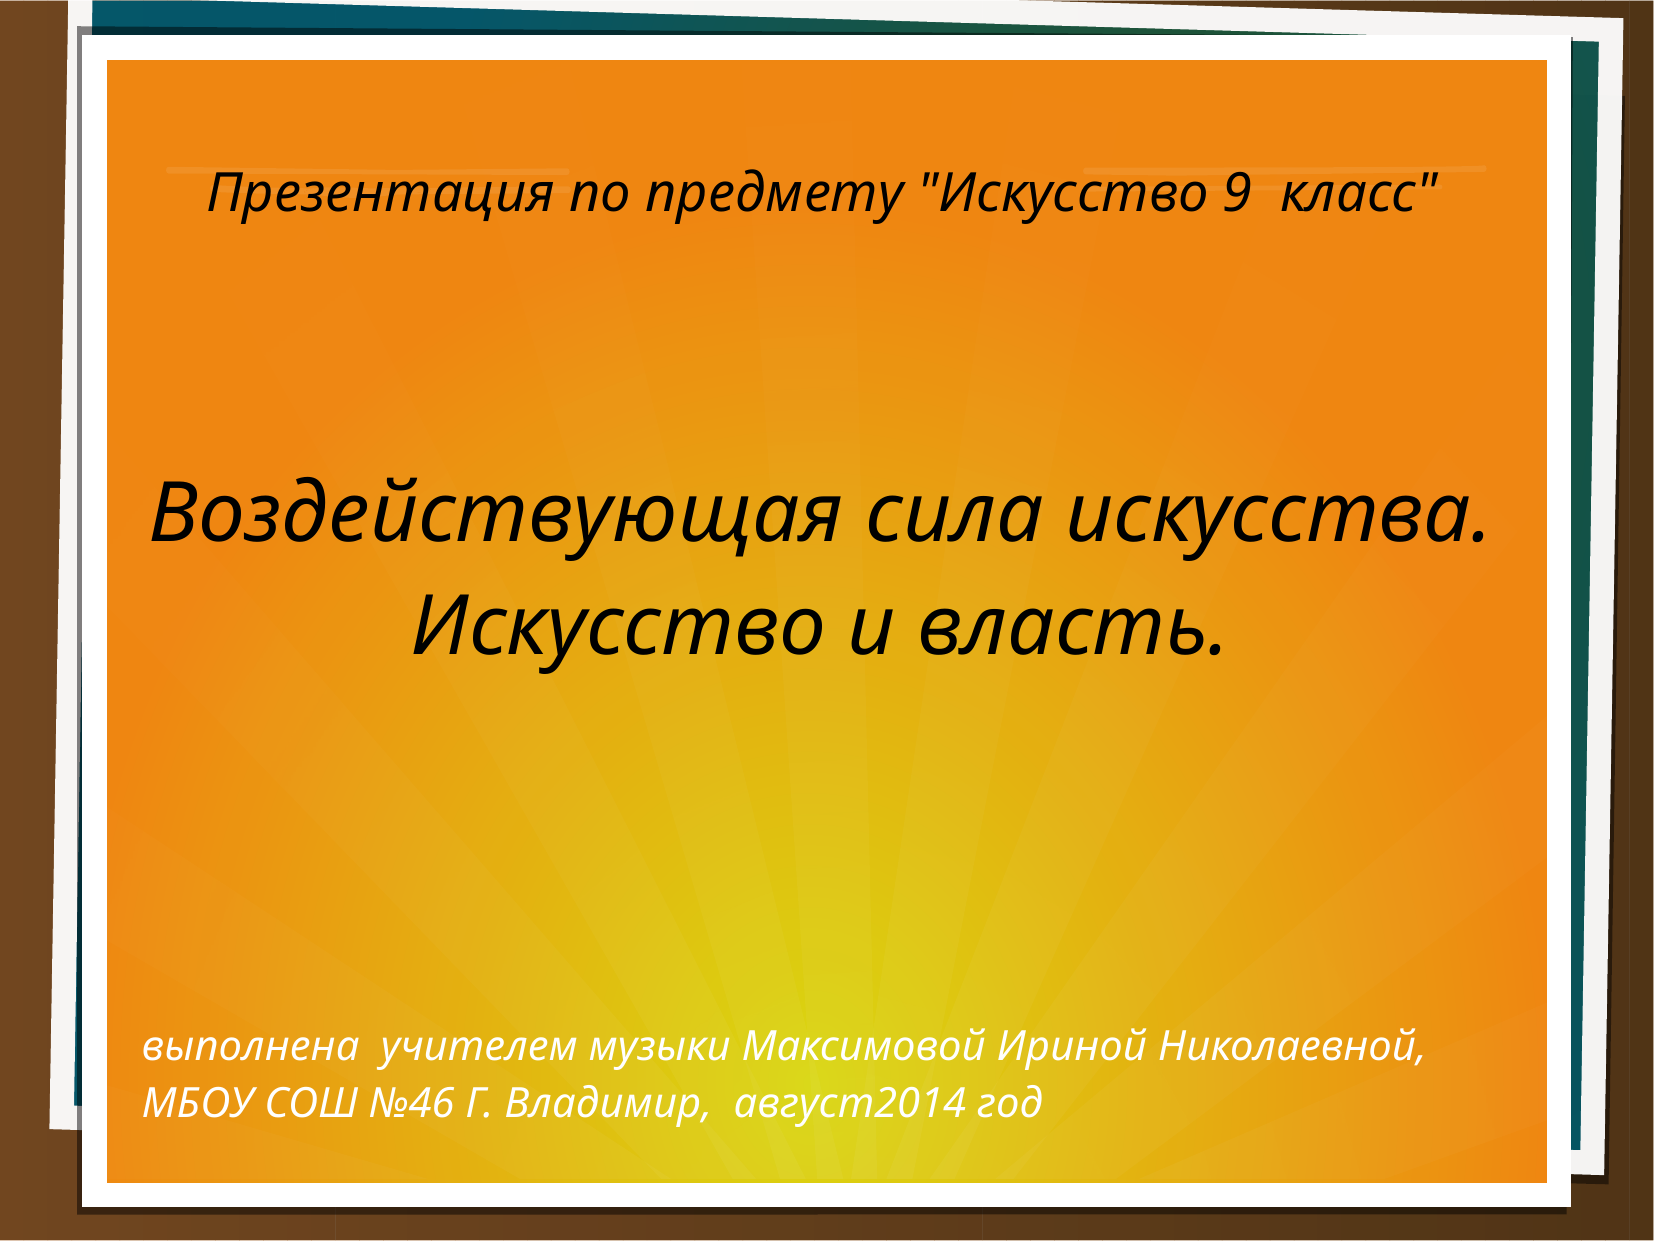

# Презентация по предмету "Искусство 9 класс" Воздействующая сила искусства. Искусство и власть.
выполнена учителем музыки Максимовой Ириной Николаевной, МБОУ СОШ №46 Г. Владимир, август2014 год